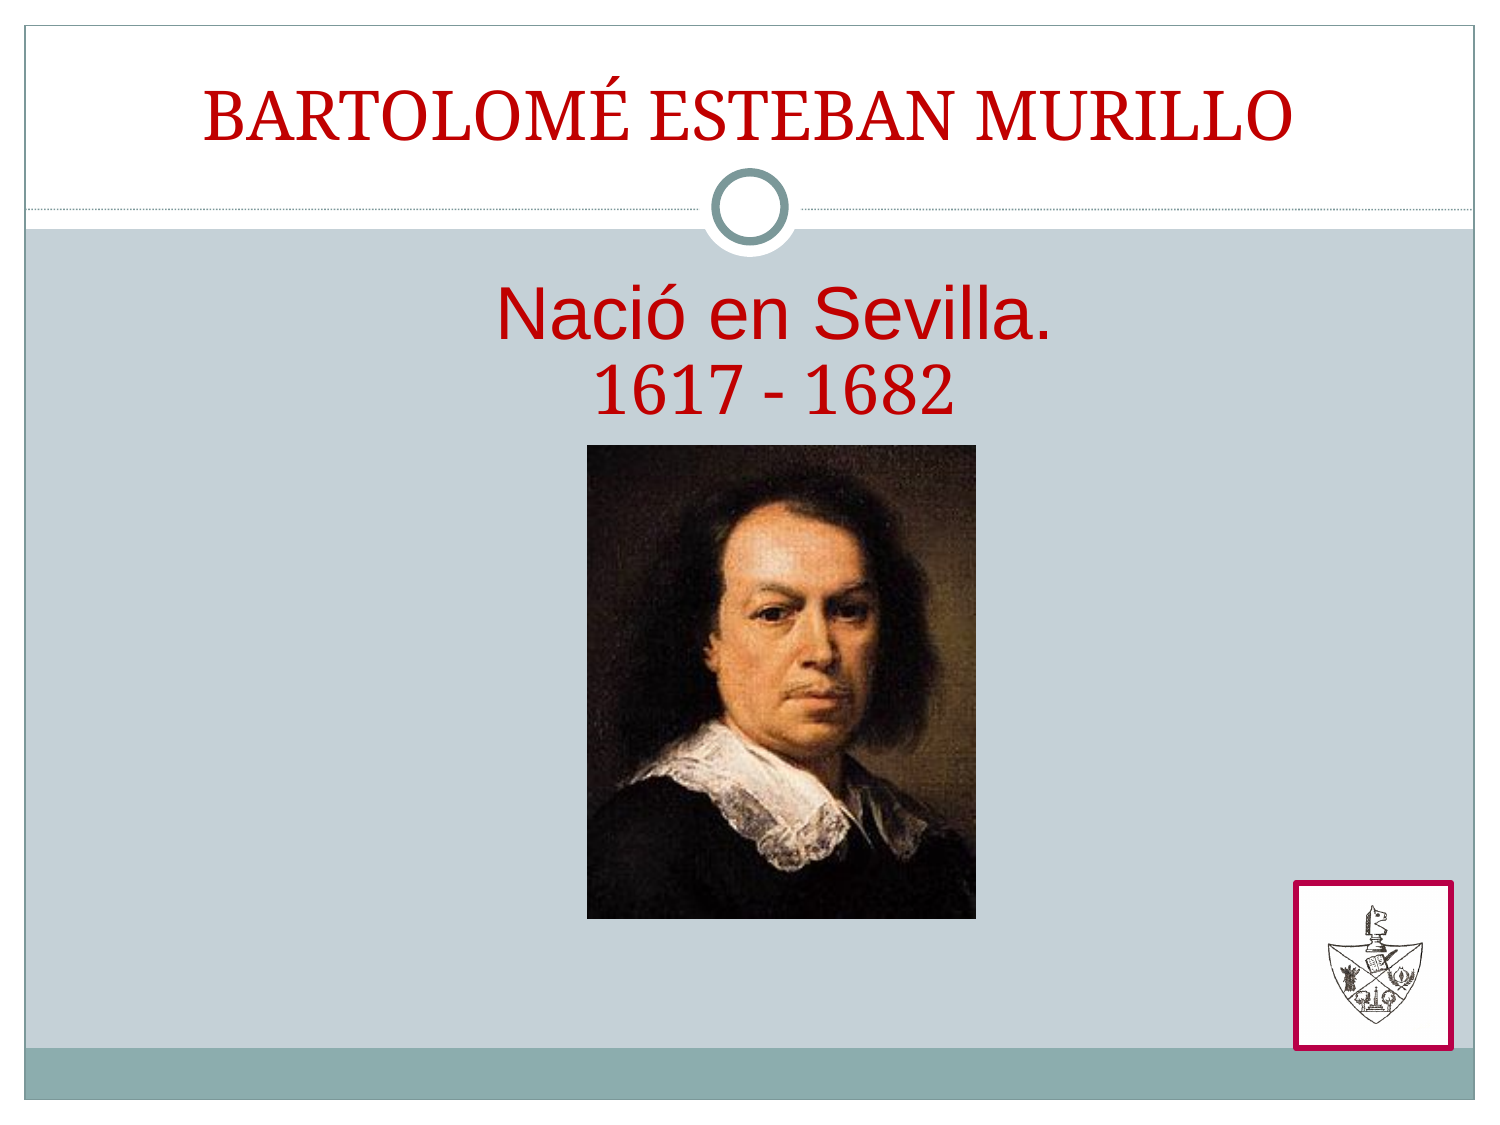

# BARTOLOMÉ ESTEBAN MURILLO
Nació en Sevilla.
1617 - 1682